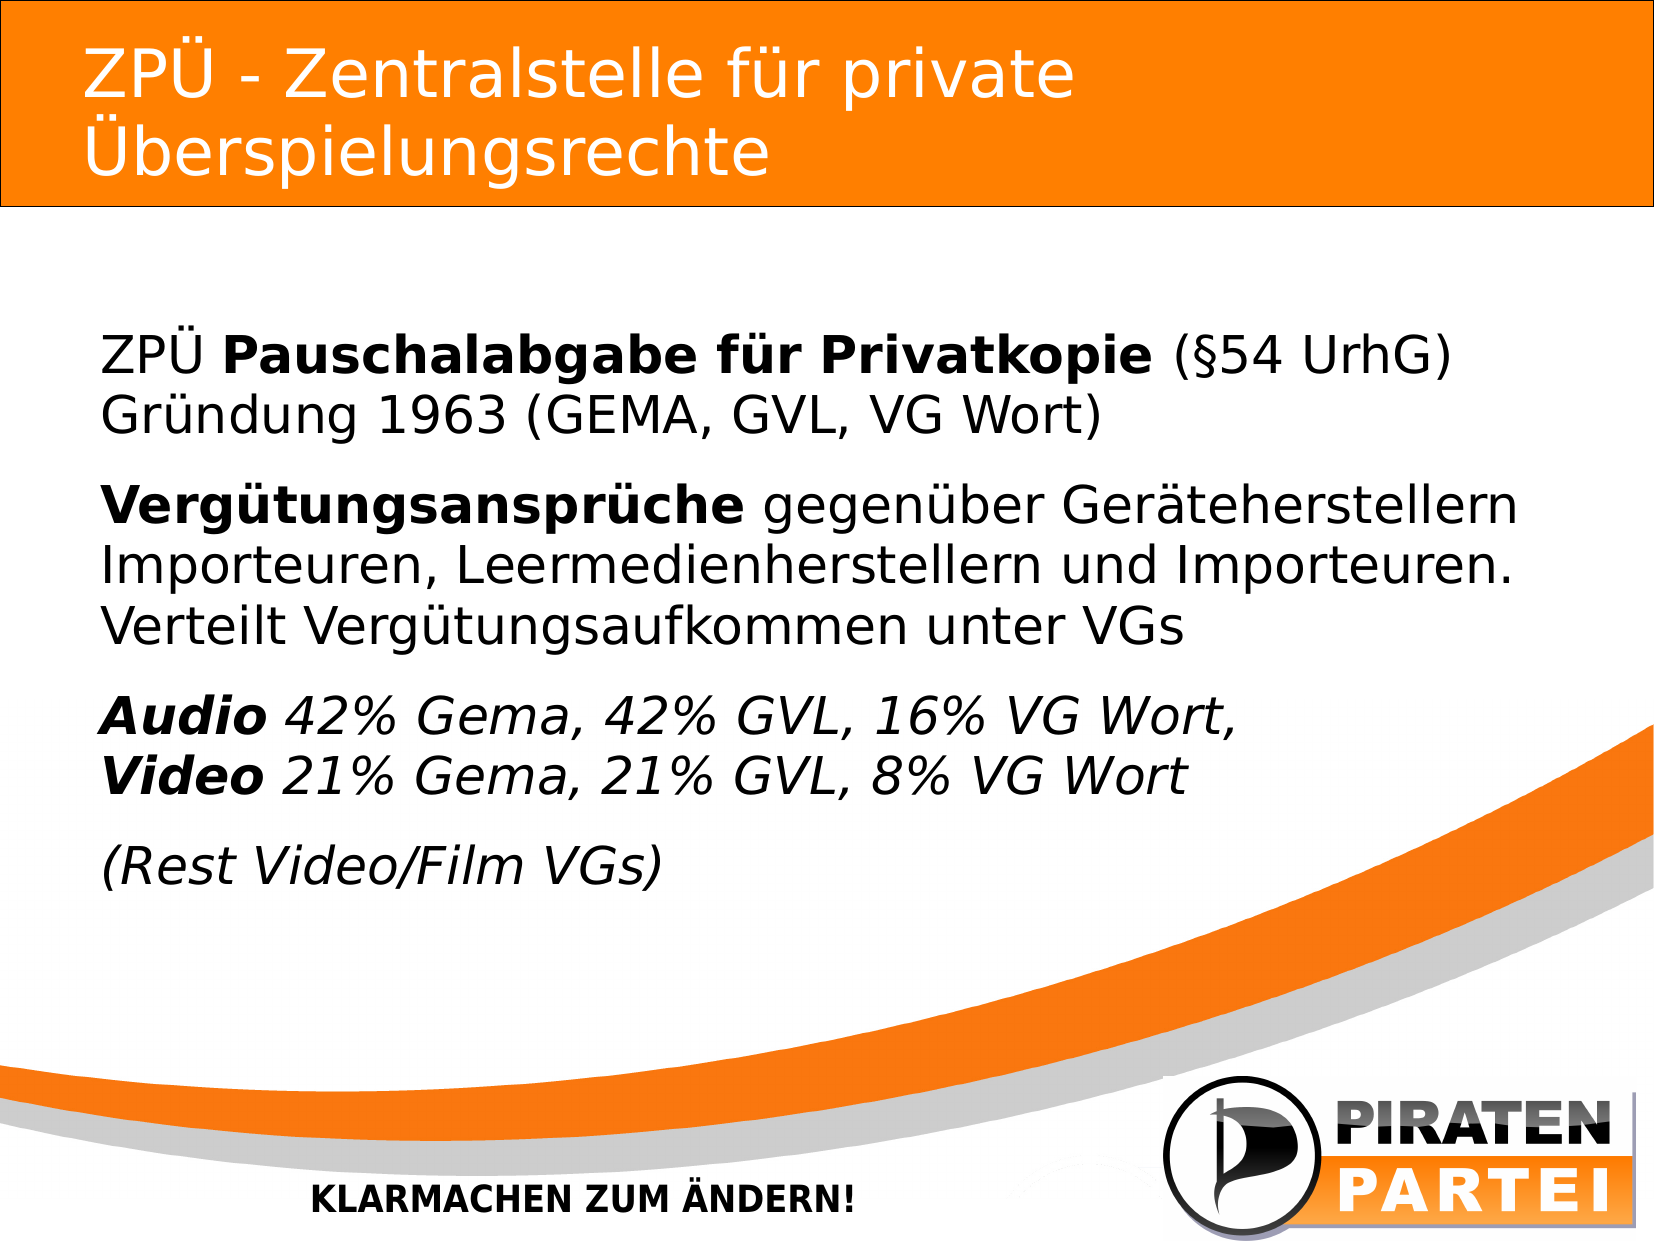

# ZPÜ - Zentralstelle für private Überspielungsrechte
ZPÜ Pauschalabgabe für Privatkopie (§54 UrhG) 	Gründung 1963 (GEMA, GVL, VG Wort)
Vergütungsansprüche gegenüber Geräteherstellern Importeuren, Leermedienherstellern und Importeuren. Verteilt Vergütungsaufkommen unter VGs
Audio 42% Gema, 42% GVL, 16% VG Wort, 		Video 21% Gema, 21% GVL, 8% VG Wort
(Rest Video/Film VGs)